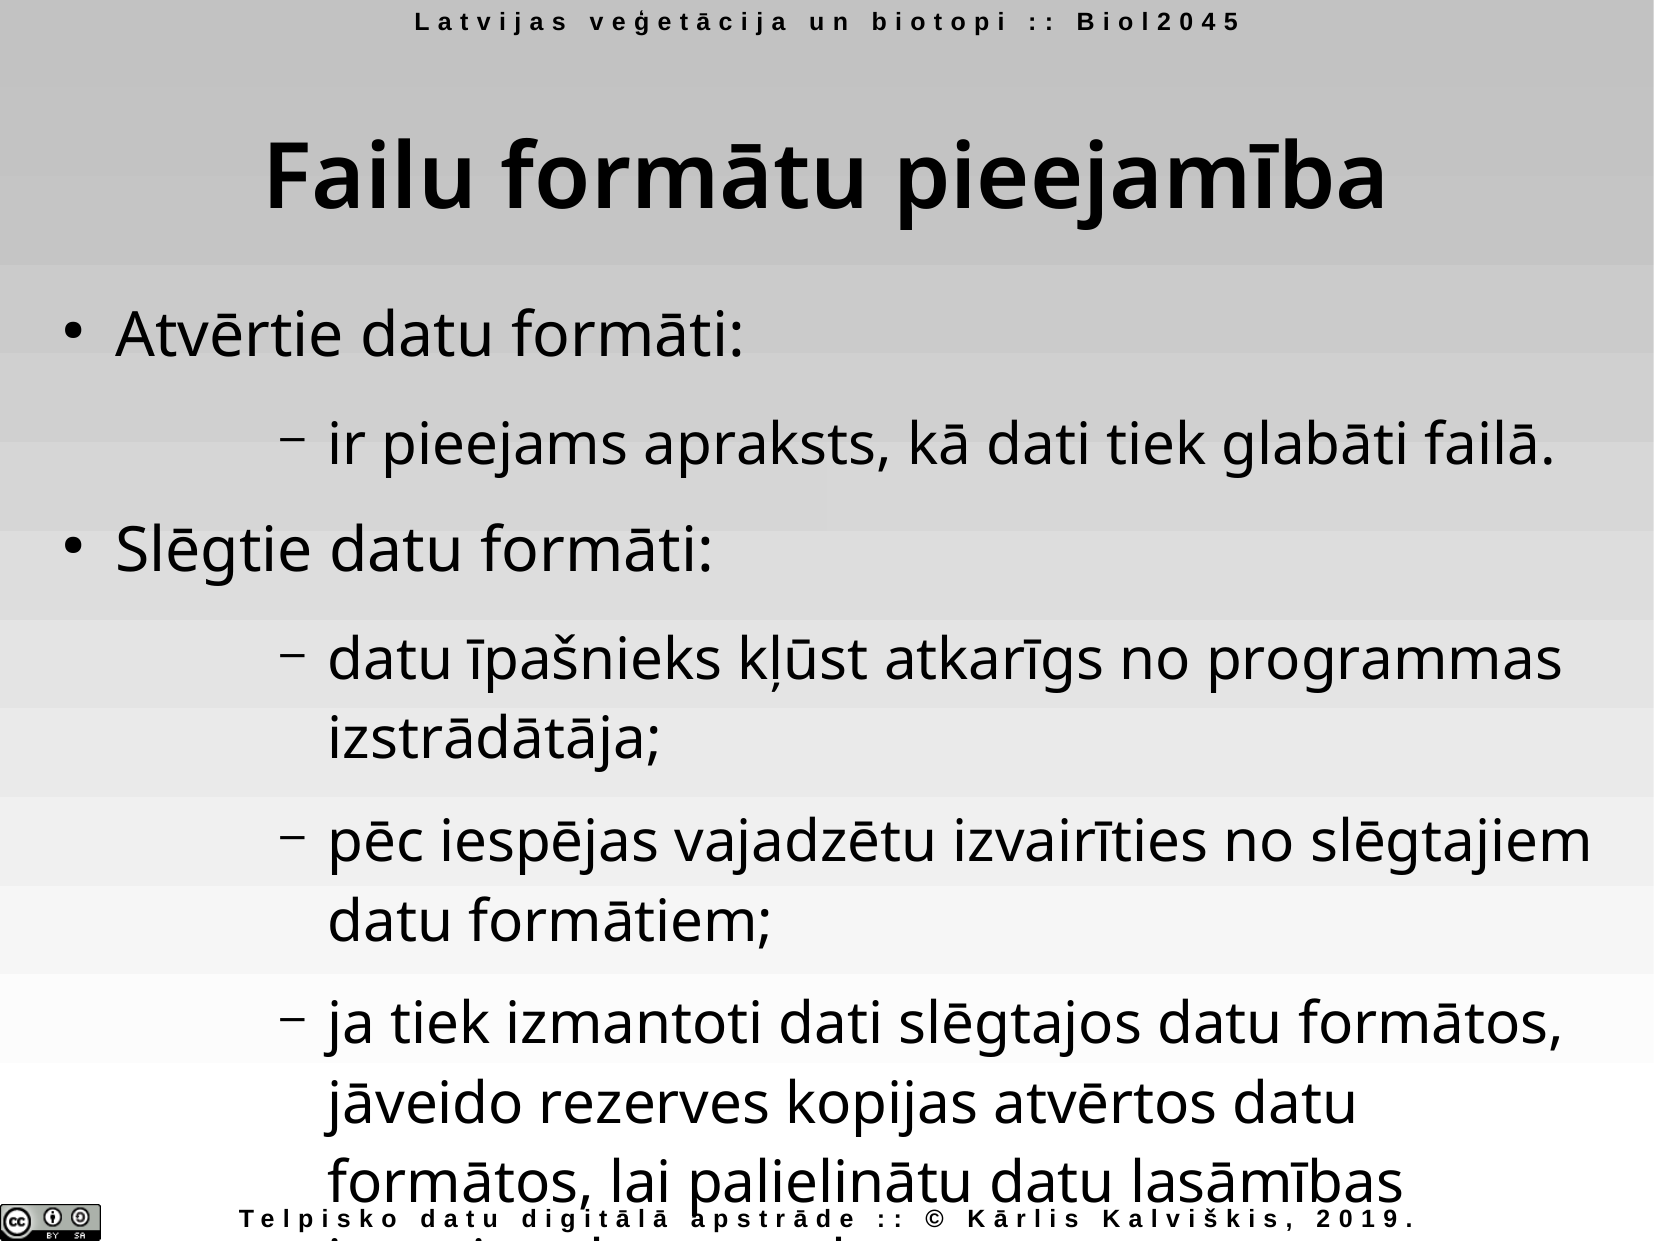

# Failu formātu pieejamība
Atvērtie datu formāti:
ir pieejams apraksts, kā dati tiek glabāti failā.
Slēgtie datu formāti:
datu īpašnieks kļūst atkarīgs no programmas izstrādātāja;
pēc iespējas vajadzētu izvairīties no slēgtajiem datu formātiem;
ja tiek izmantoti dati slēgtajos datu formātos, jāveido rezerves kopijas atvērtos datu formātos, lai palielinātu datu lasāmības iespējamību arī nākotnē.